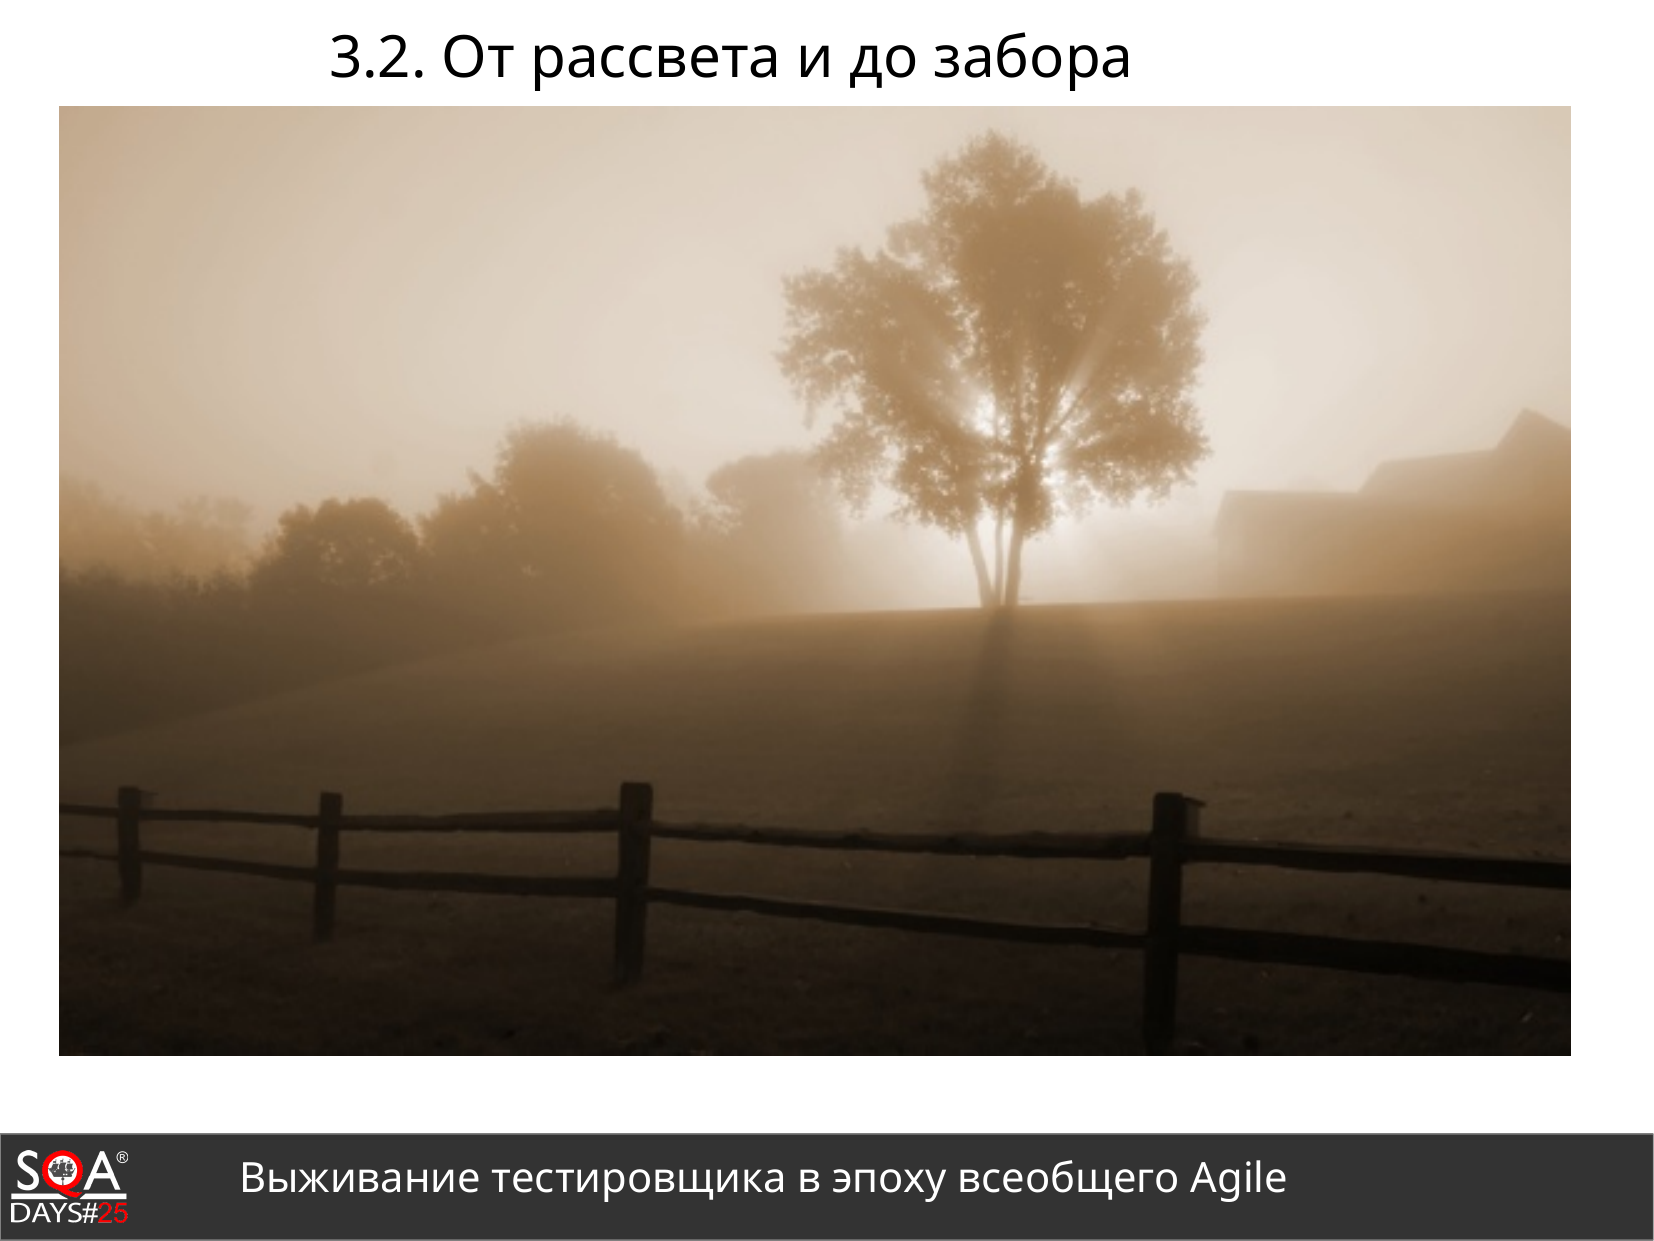

3.2. От рассвета и до забора
Выживание тестировщика в эпоху всеобщего Agile